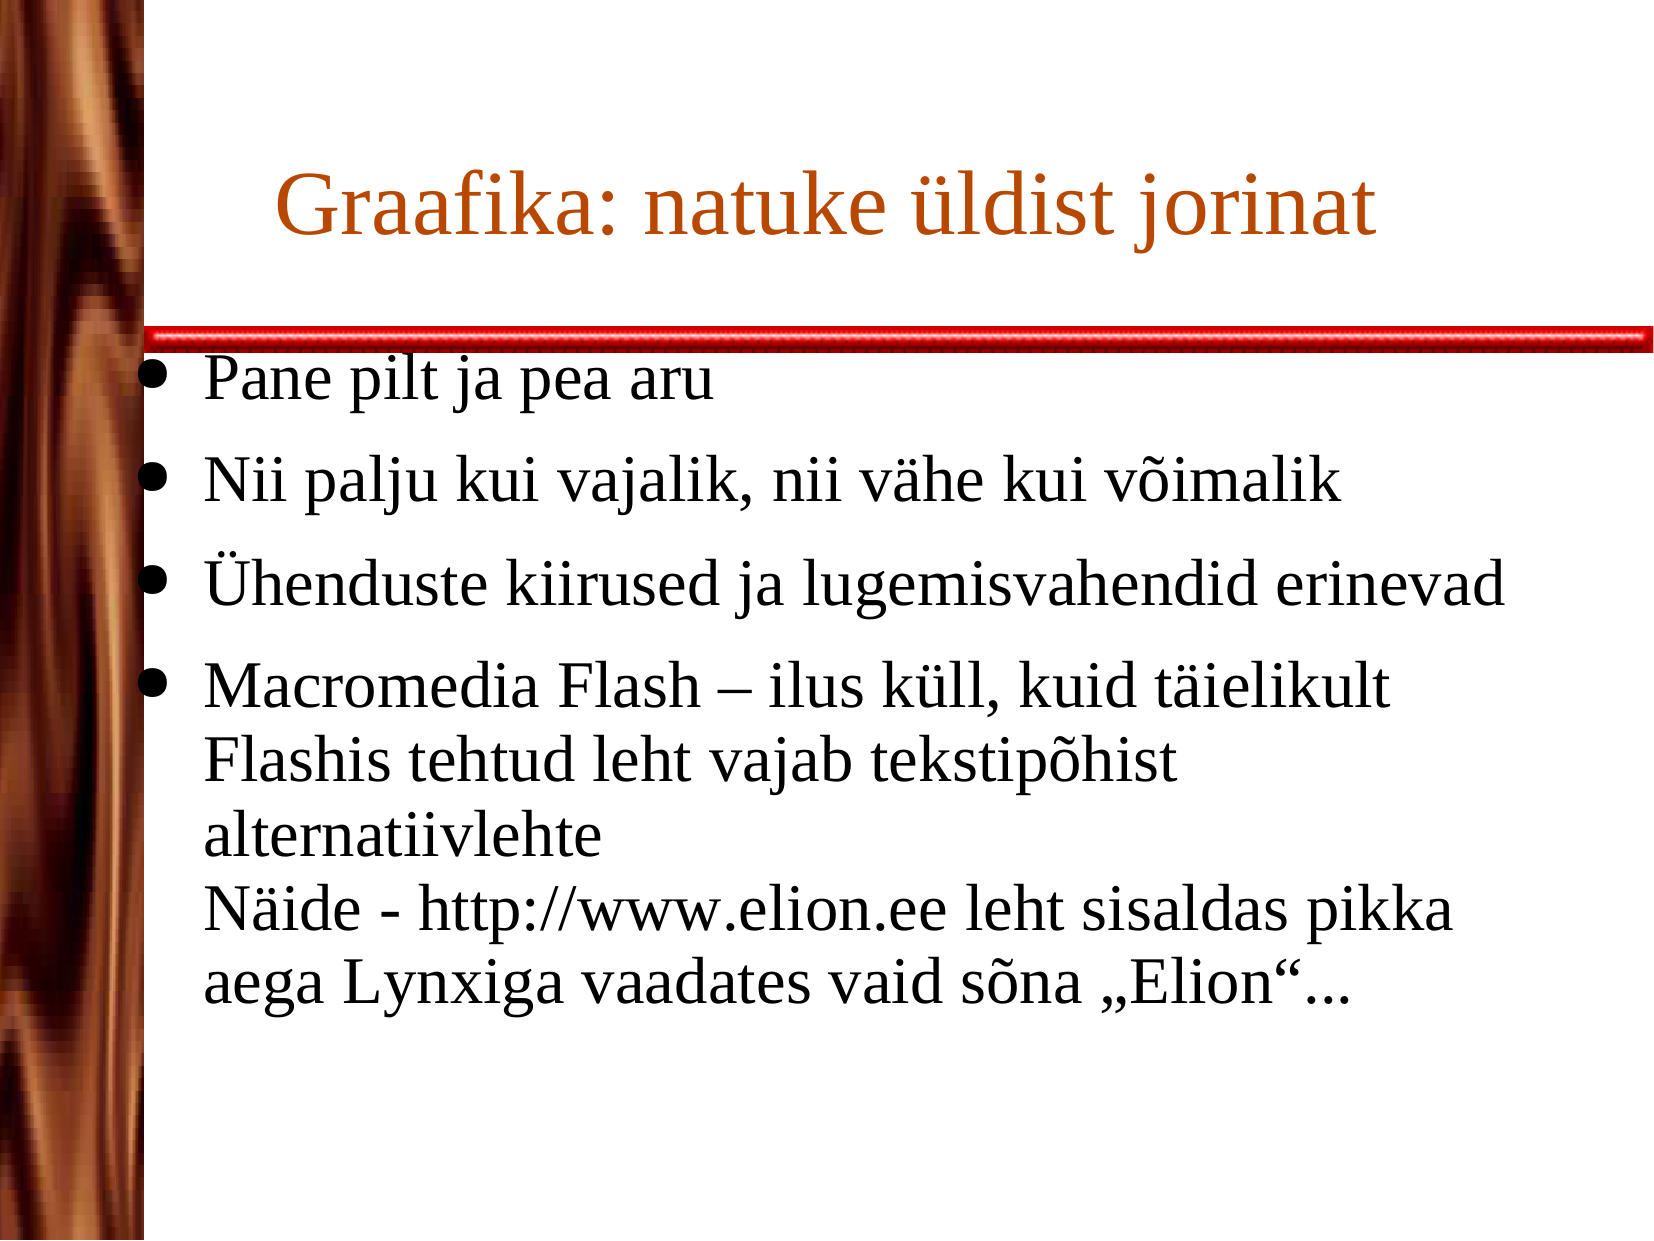

# Graafika: natuke üldist jorinat
Pane pilt ja pea aru
Nii palju kui vajalik, nii vähe kui võimalik
Ühenduste kiirused ja lugemisvahendid erinevad
Macromedia Flash – ilus küll, kuid täielikult Flashis tehtud leht vajab tekstipõhist alternatiivlehte
Näide - http://www.elion.ee leht sisaldas pikka aega Lynxiga vaadates vaid sõna „Elion“...